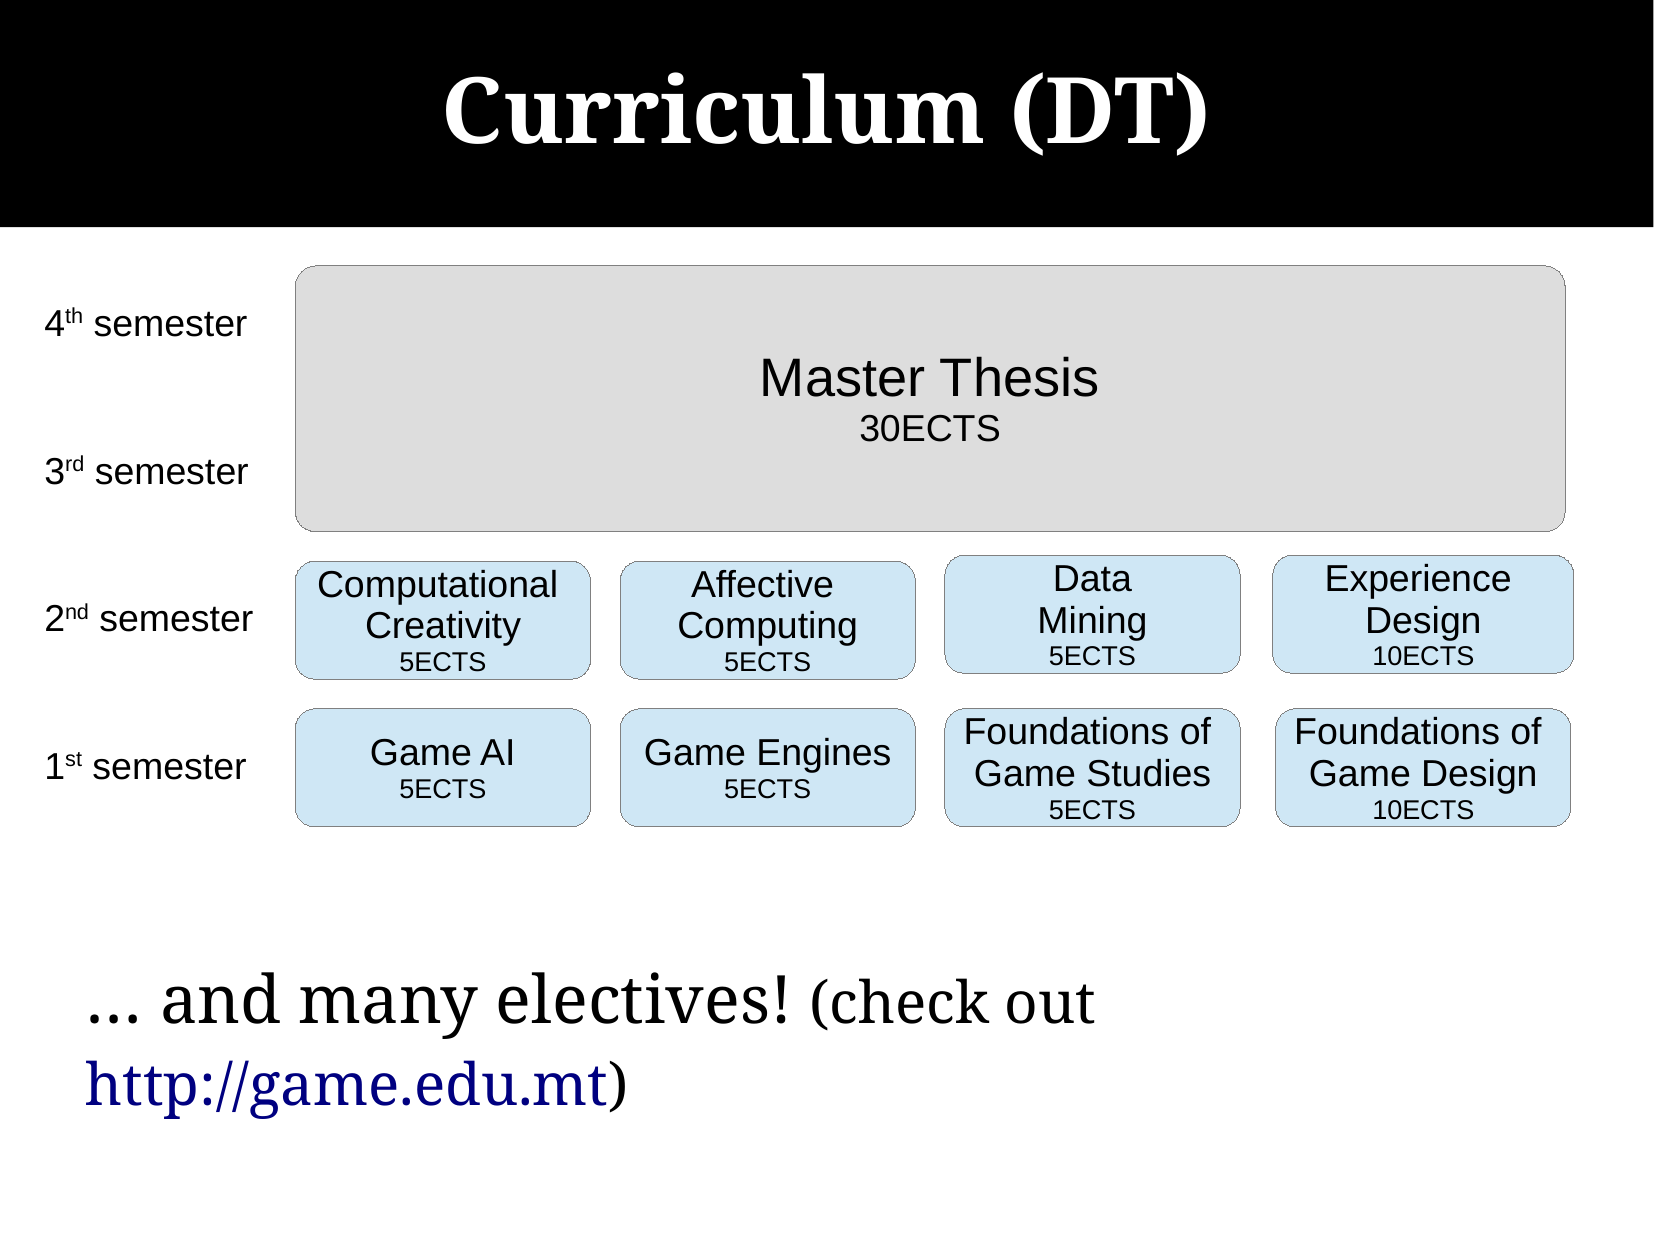

# Curriculum (DT)
Master Thesis
30ECTS
4th semester
3rd semester
Data
Mining
5ECTS
Experience
Design
10ECTS
Computational
Creativity
5ECTS
Affective
Computing
5ECTS
2nd semester
Game AI
5ECTS
Game Engines
5ECTS
Foundations of
Game Studies
5ECTS
Foundations of
Game Design
10ECTS
1st semester
… and many electives! (check out http://game.edu.mt)